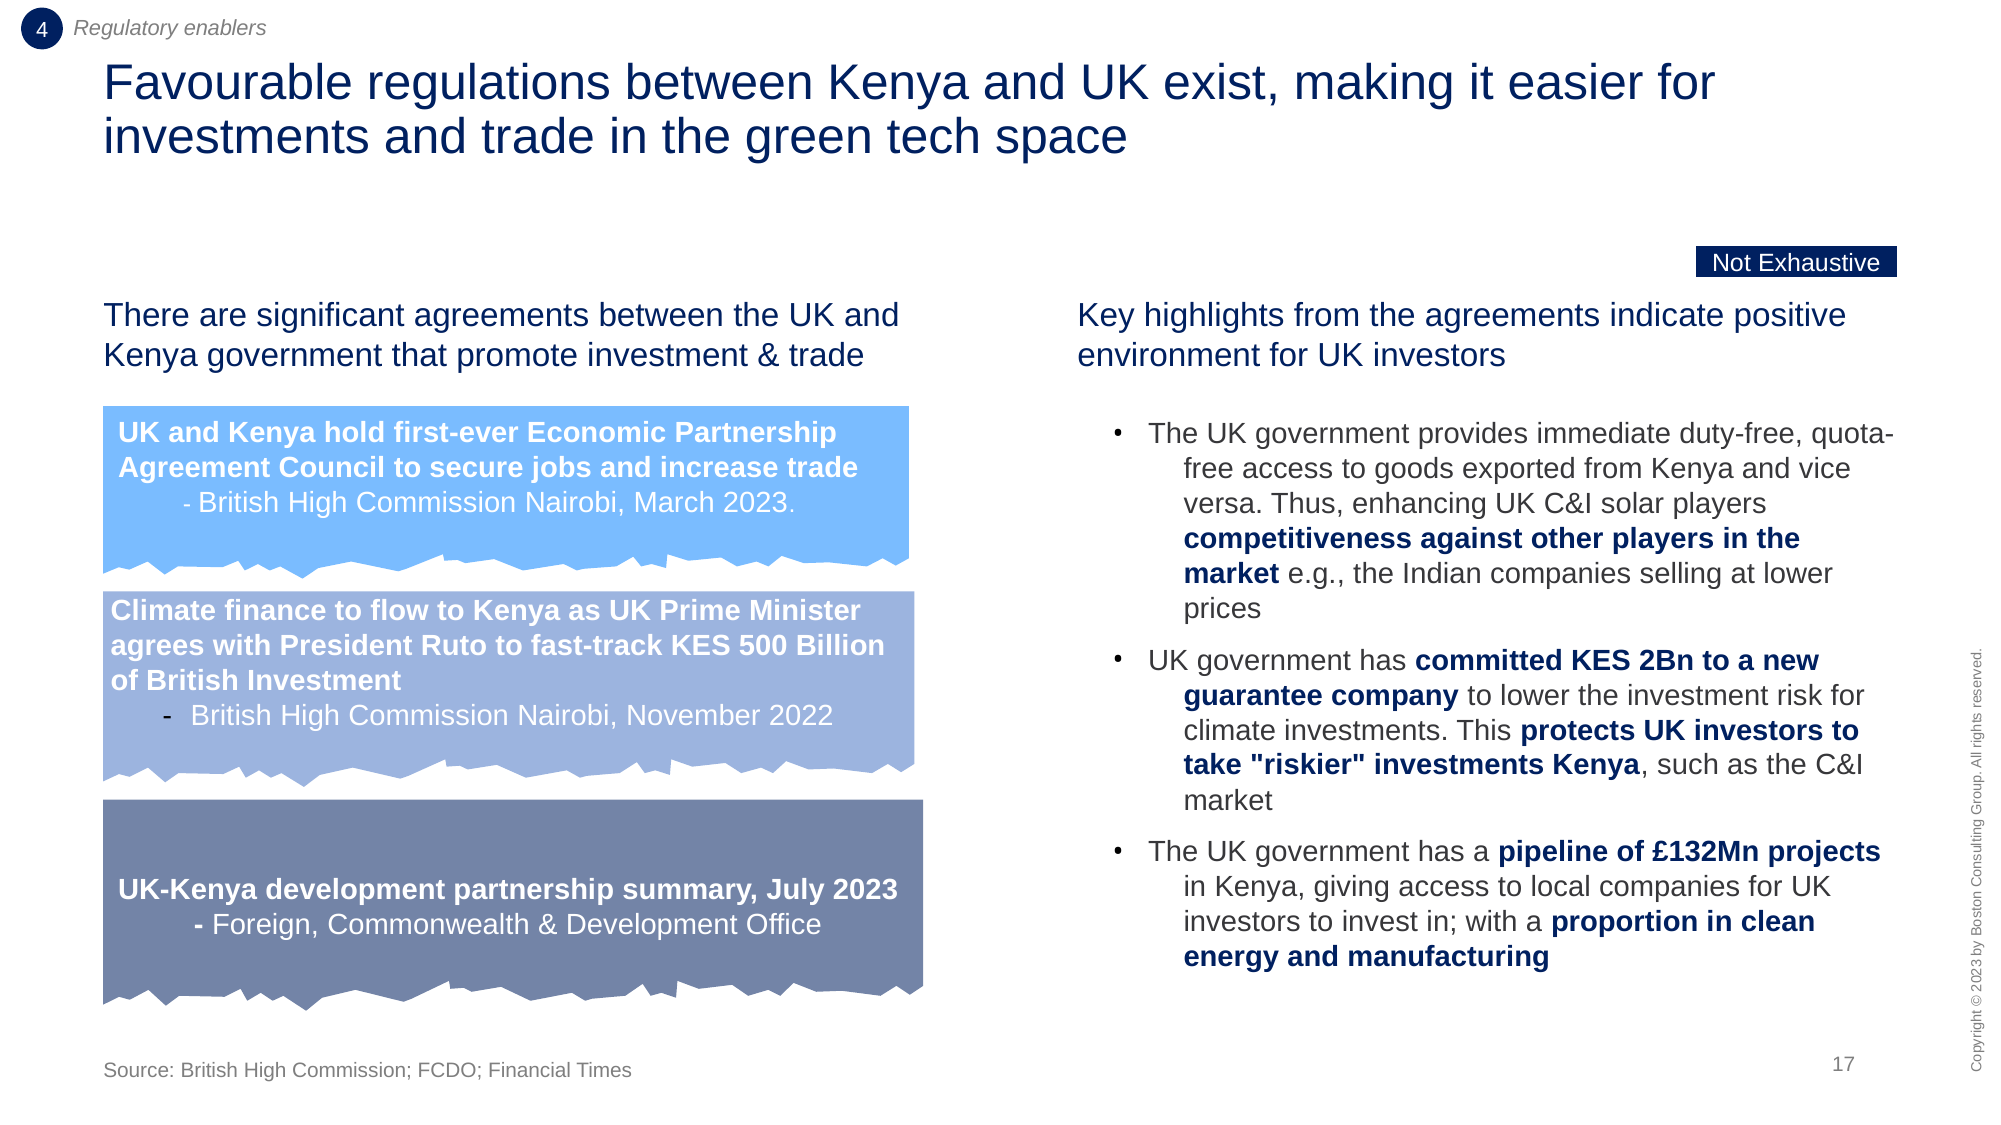

4
Regulatory enablers
# Favourable regulations between Kenya and UK exist, making it easier for investments and trade in the green tech space
Not Exhaustive
There are significant agreements between the UK and Kenya government that promote investment & trade
Key highlights from the agreements indicate positive environment for UK investors
UK and Kenya hold first-ever Economic Partnership Agreement Council to secure jobs and increase trade
- British High Commission Nairobi, March 2023.
The UK government provides immediate duty-free, quota-free access to goods exported from Kenya and vice versa. Thus, enhancing UK C&I solar players competitiveness against other players in the market e.g., the Indian companies selling at lower prices
UK government has committed KES 2Bn to a new guarantee company to lower the investment risk for climate investments. This protects UK investors to take "riskier" investments Kenya, such as the C&I market
The UK government has a pipeline of £132Mn projects in Kenya, giving access to local companies for UK investors to invest in; with a proportion in clean energy and manufacturing
Climate finance to flow to Kenya as UK Prime Minister agrees with President Ruto to fast-track KES 500 Billion of British Investment
British High Commission Nairobi, November 2022
UK-Kenya development partnership summary, July 2023
- Foreign, Commonwealth & Development Office
Source: British High Commission; FCDO; Financial Times